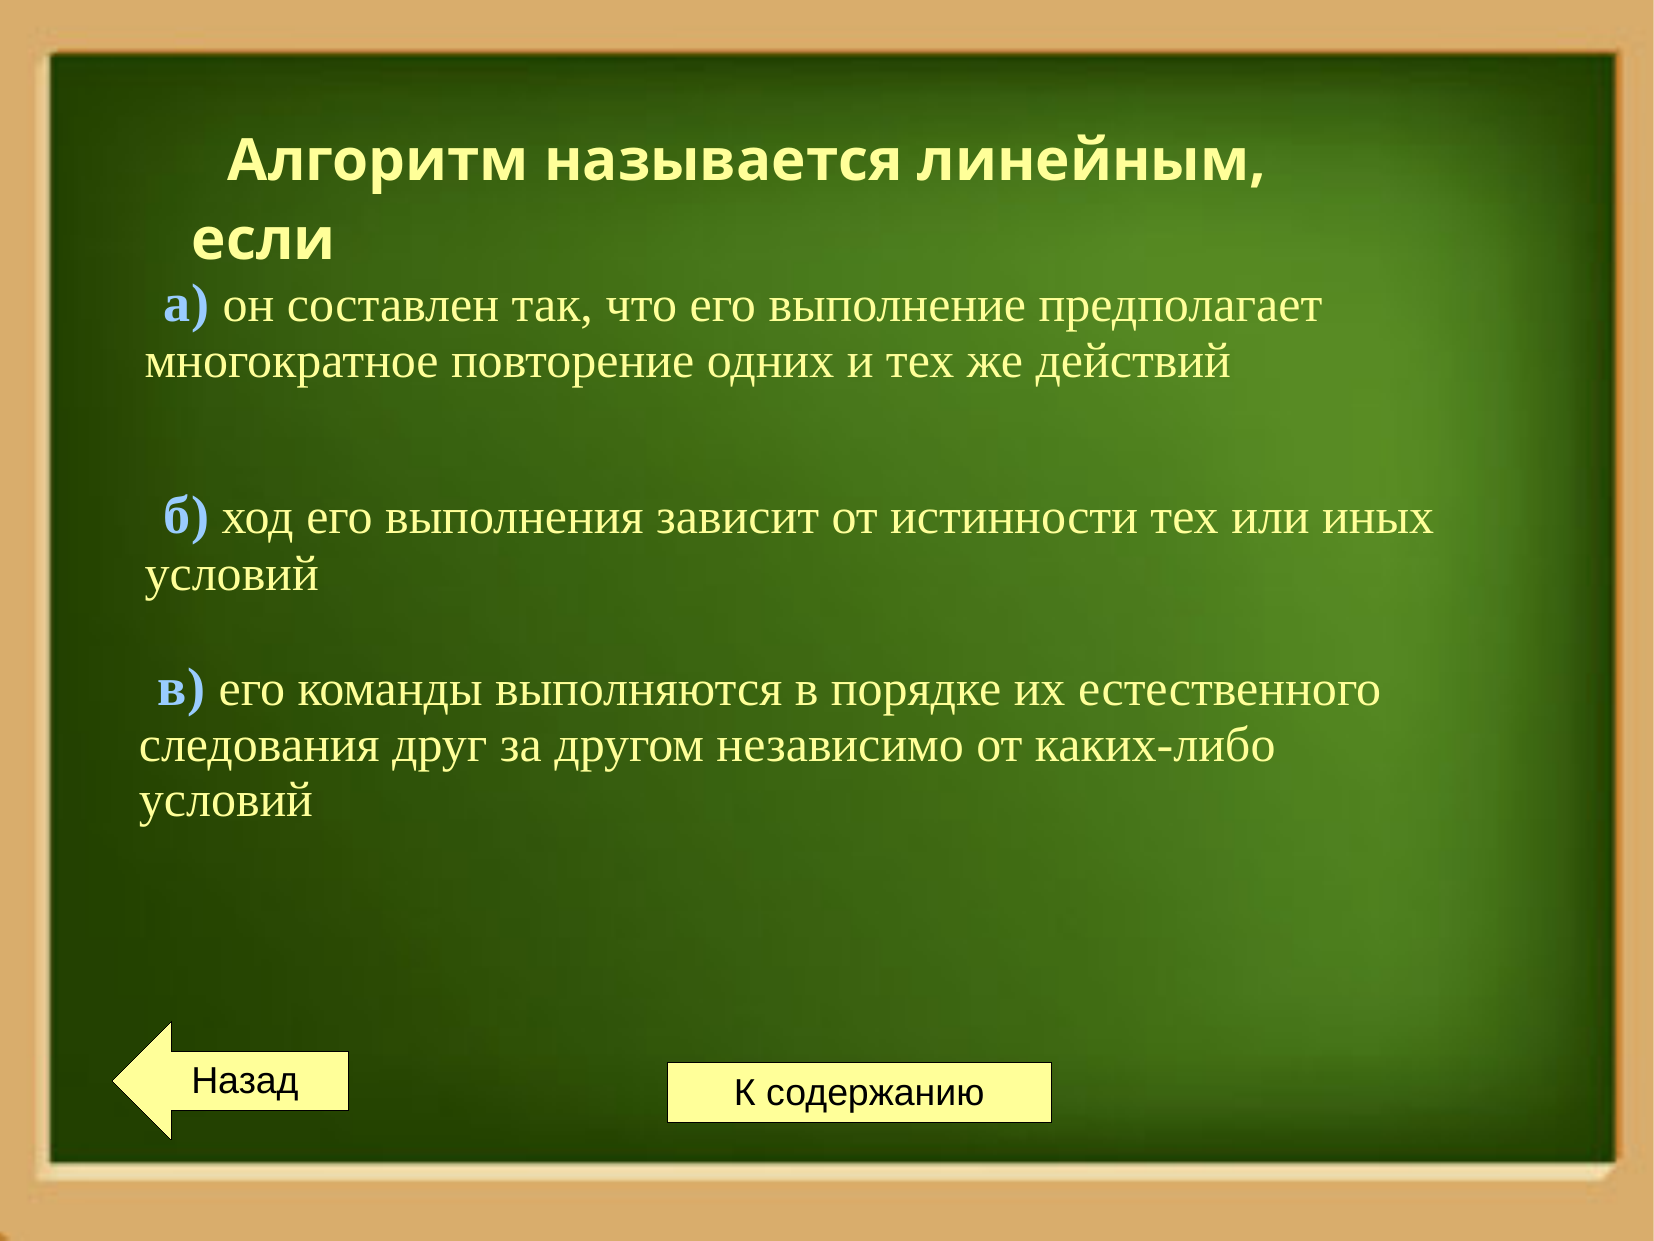

Алгоритм называется линейным, если
а) он составлен так, что его выполнение предполагает многократное повторение одних и тех же действий
б) ход его выполнения зависит от истинности тех или иных условий
в) его команды выполняются в порядке их естественного следования друг за другом независимо от каких-либо условий
Назад
К содержанию